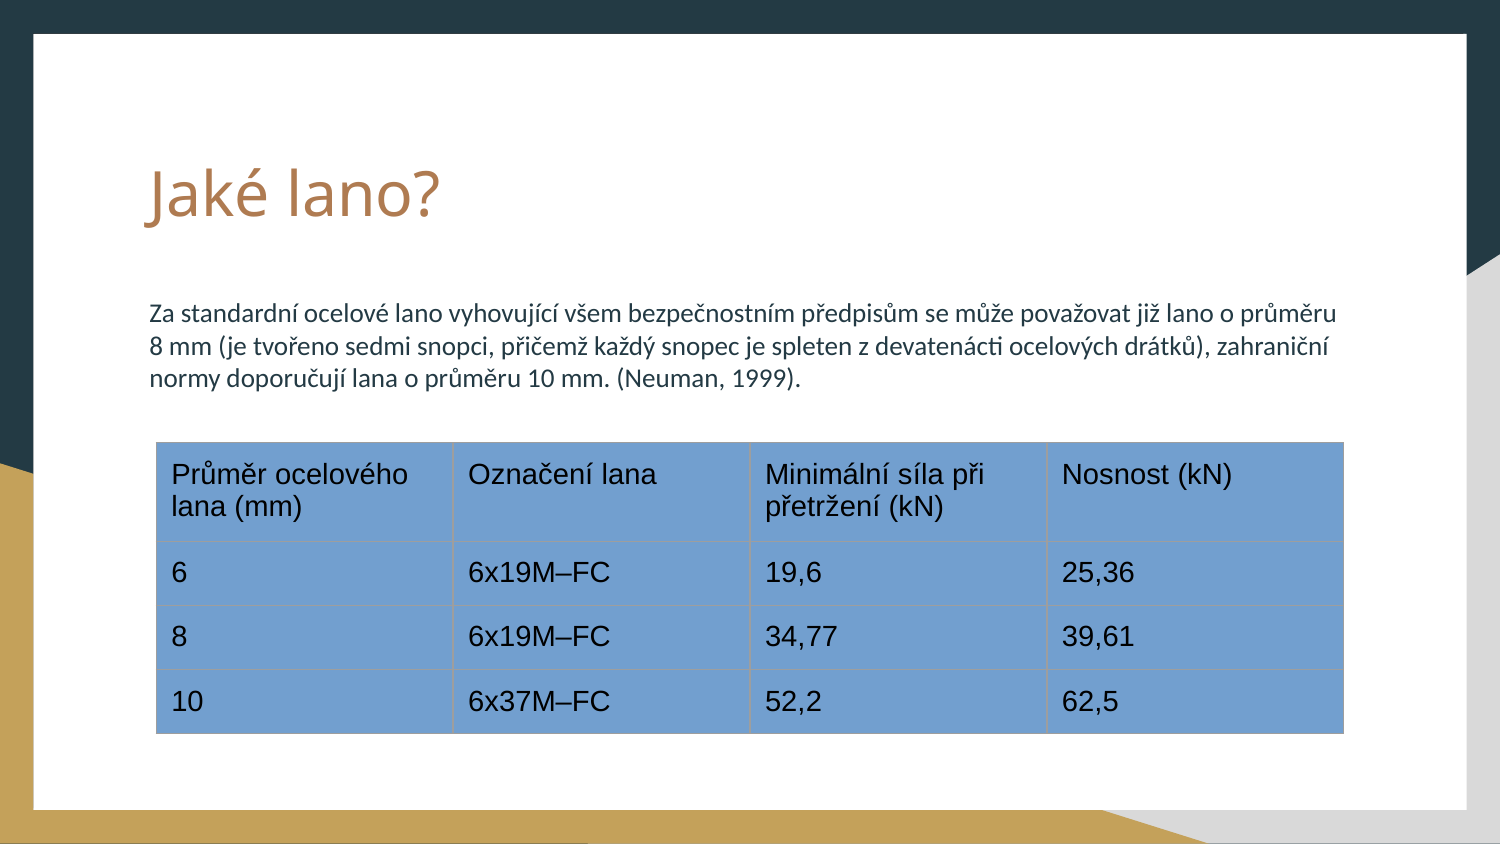

# Jaké lano?
Za standardní ocelové lano vyhovující všem bezpečnostním předpisům se může považovat již lano o průměru 8 mm (je tvořeno sedmi snopci, přičemž každý snopec je spleten z devatenácti ocelových drátků), zahraniční normy doporučují lana o průměru 10 mm. (Neuman, 1999).
| Průměr ocelového lana (mm) | Označení lana | Minimální síla při přetržení (kN) | Nosnost (kN) |
| --- | --- | --- | --- |
| 6 | 6x19M–FC | 19,6 | 25,36 |
| 8 | 6x19M–FC | 34,77 | 39,61 |
| 10 | 6x37M–FC | 52,2 | 62,5 |